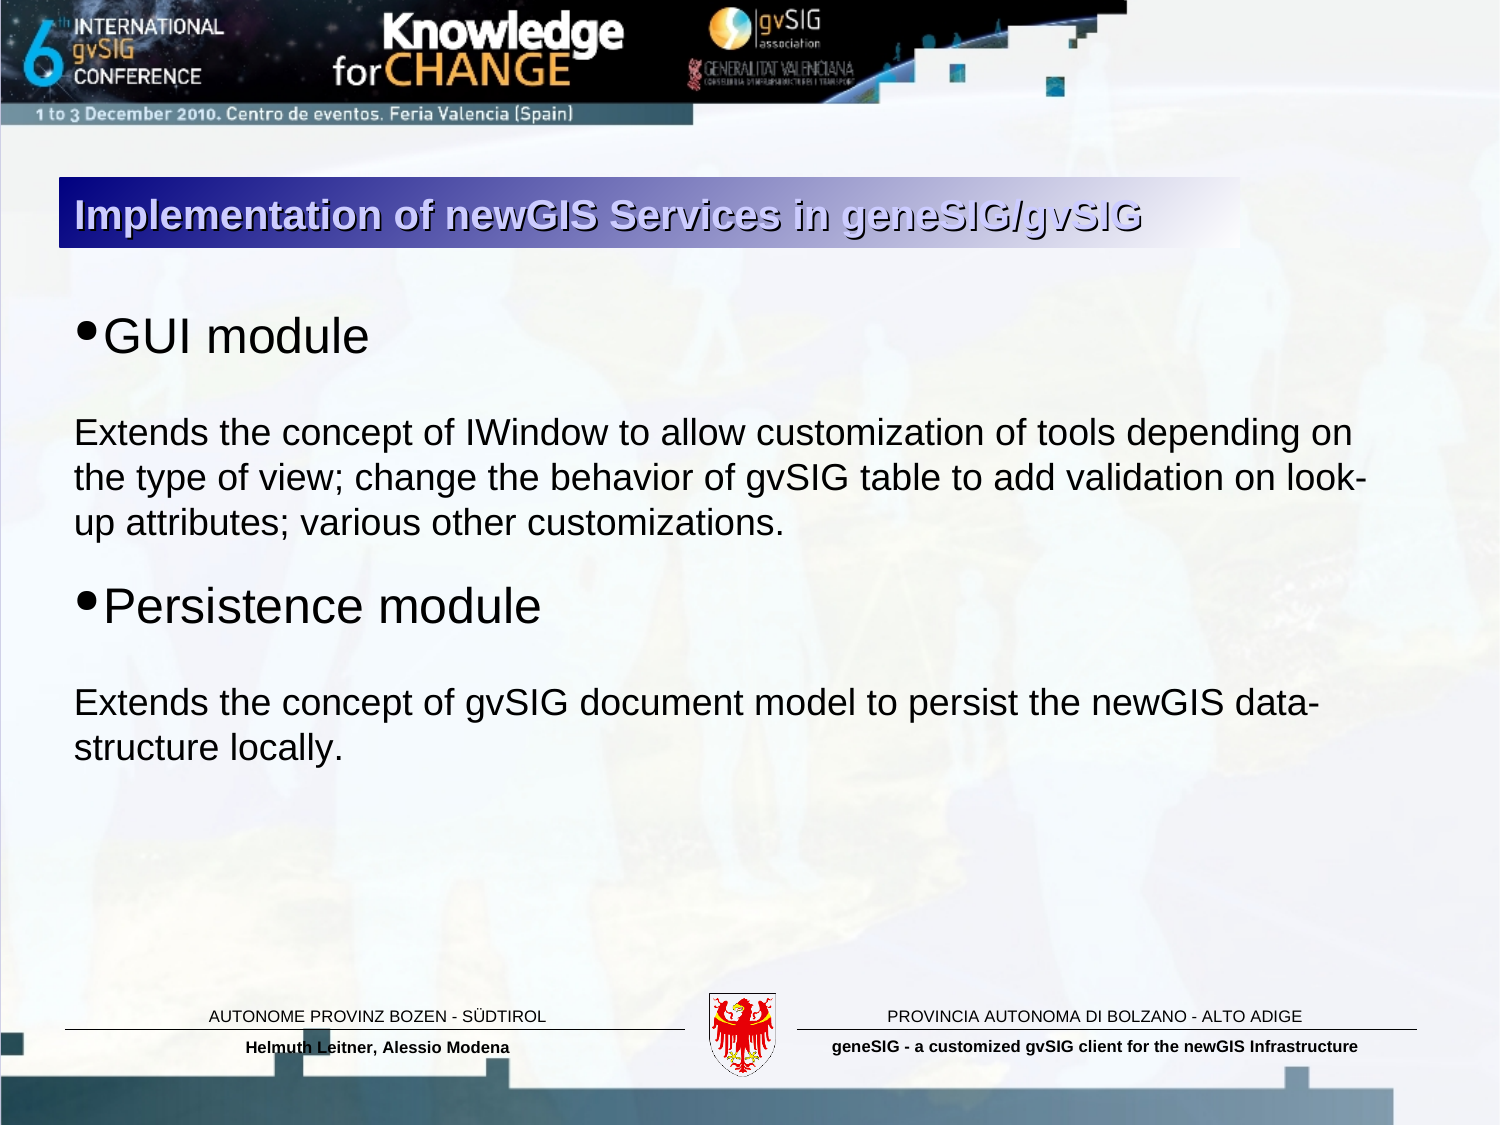

Implementation of newGIS Services in geneSIG/gvSIG
GUI module
Extends the concept of IWindow to allow customization of tools depending on the type of view; change the behavior of gvSIG table to add validation on look-up attributes; various other customizations.
Persistence module
Extends the concept of gvSIG document model to persist the newGIS data-structure locally.